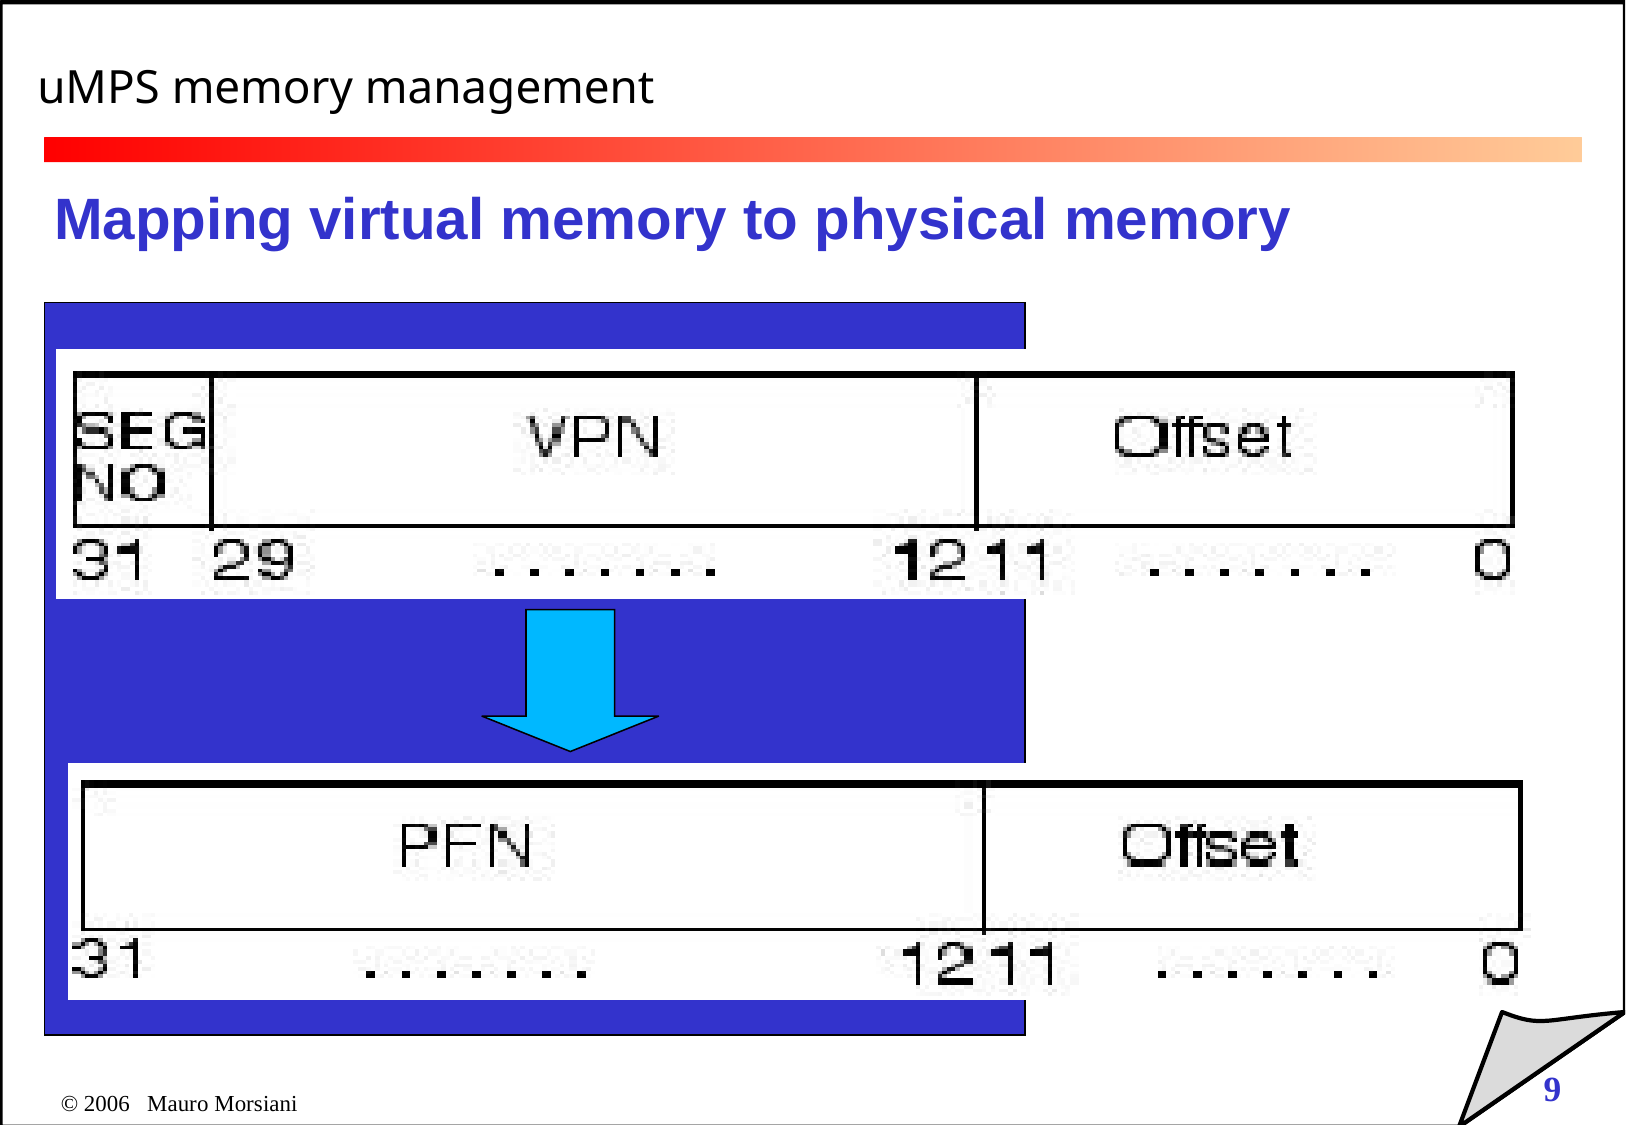

# uMPS memory management
Mapping virtual memory to physical memory